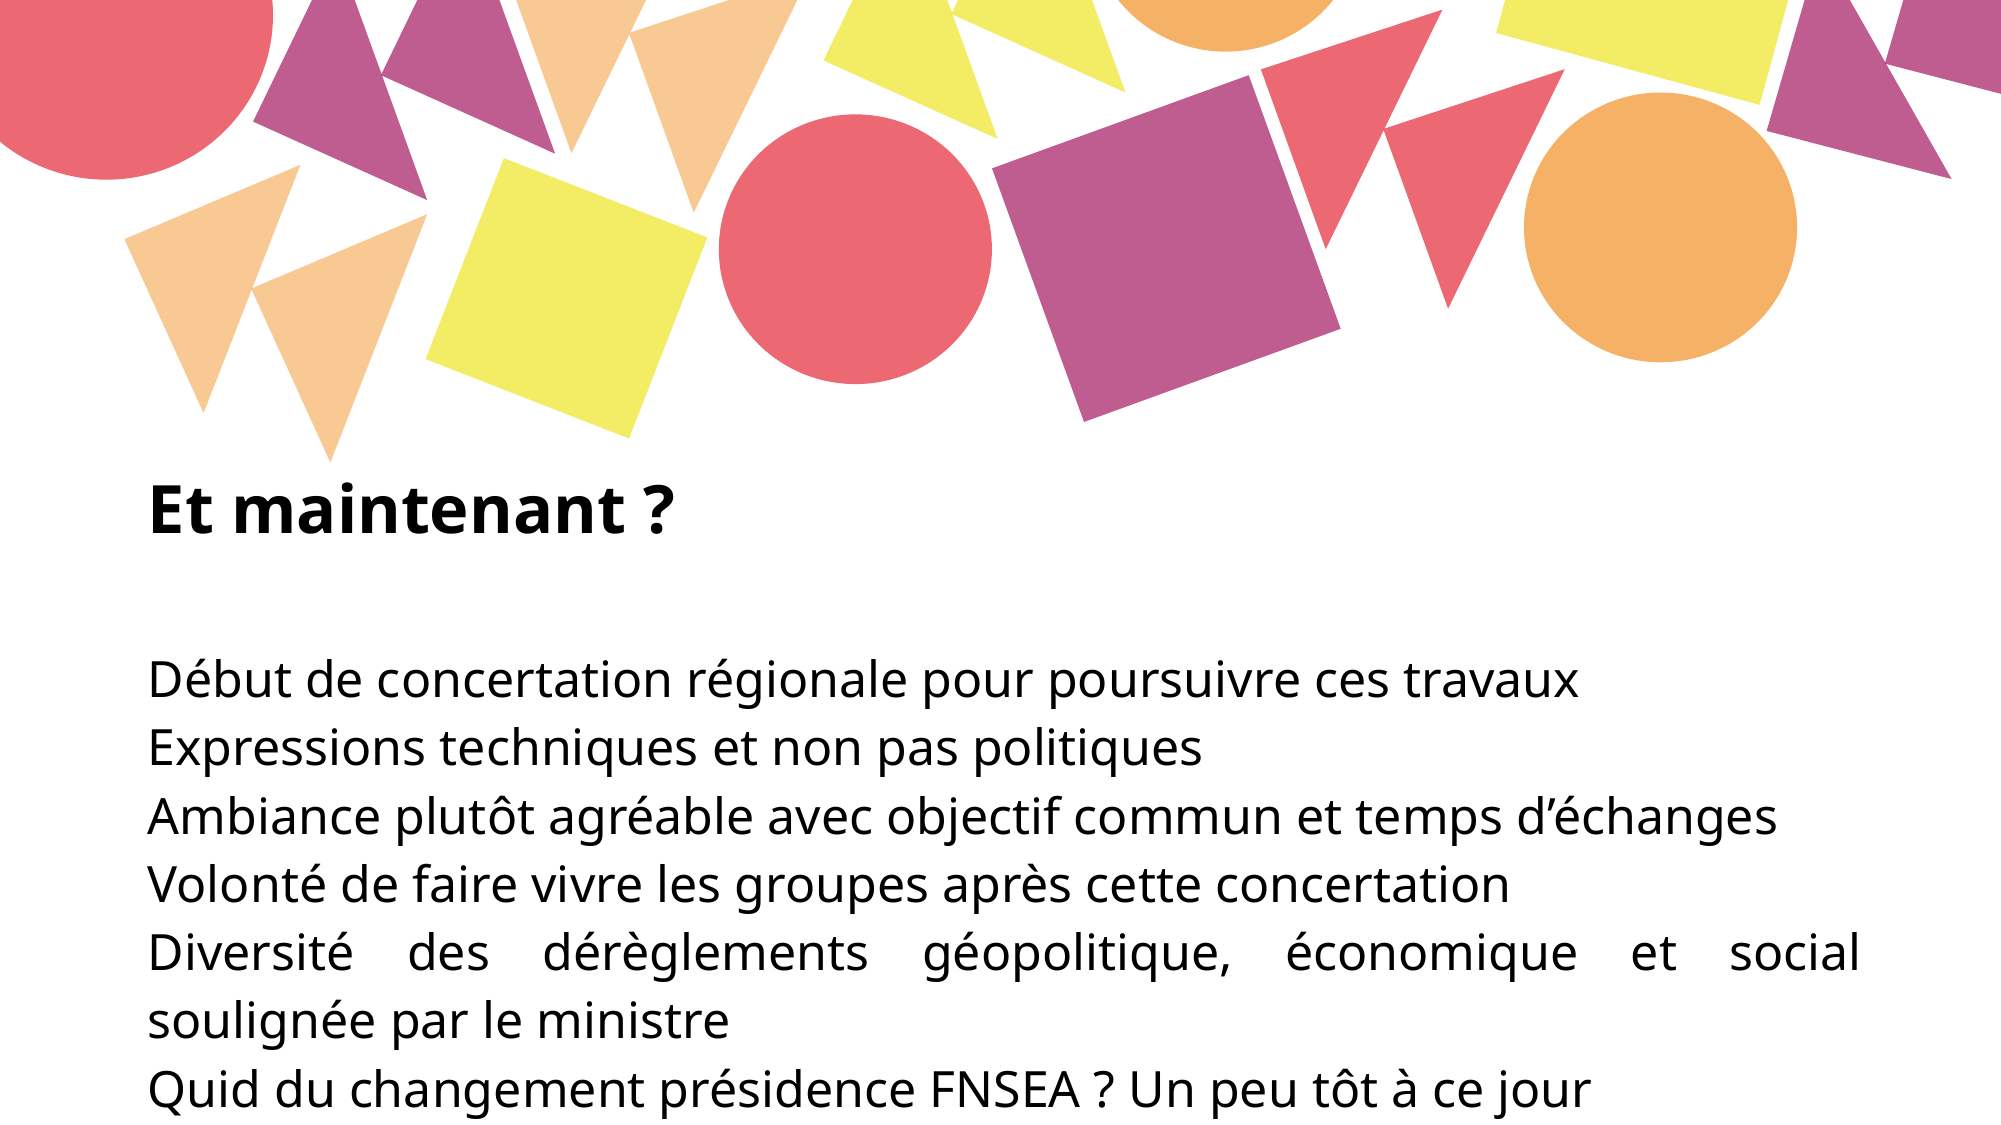

Et maintenant ?
Début de concertation régionale pour poursuivre ces travaux
Expressions techniques et non pas politiques
Ambiance plutôt agréable avec objectif commun et temps d’échanges
Volonté de faire vivre les groupes après cette concertation
Diversité des dérèglements géopolitique, économique et social soulignée par le ministre
Quid du changement présidence FNSEA ? Un peu tôt à ce jour
Pdt FRSEA M. ROUSSEAU céréaliculteur
Méthanisation, ce mot n’est pas apparu ? Il y a bien d’autres solutions qui ont été envisagées avant cette solution.